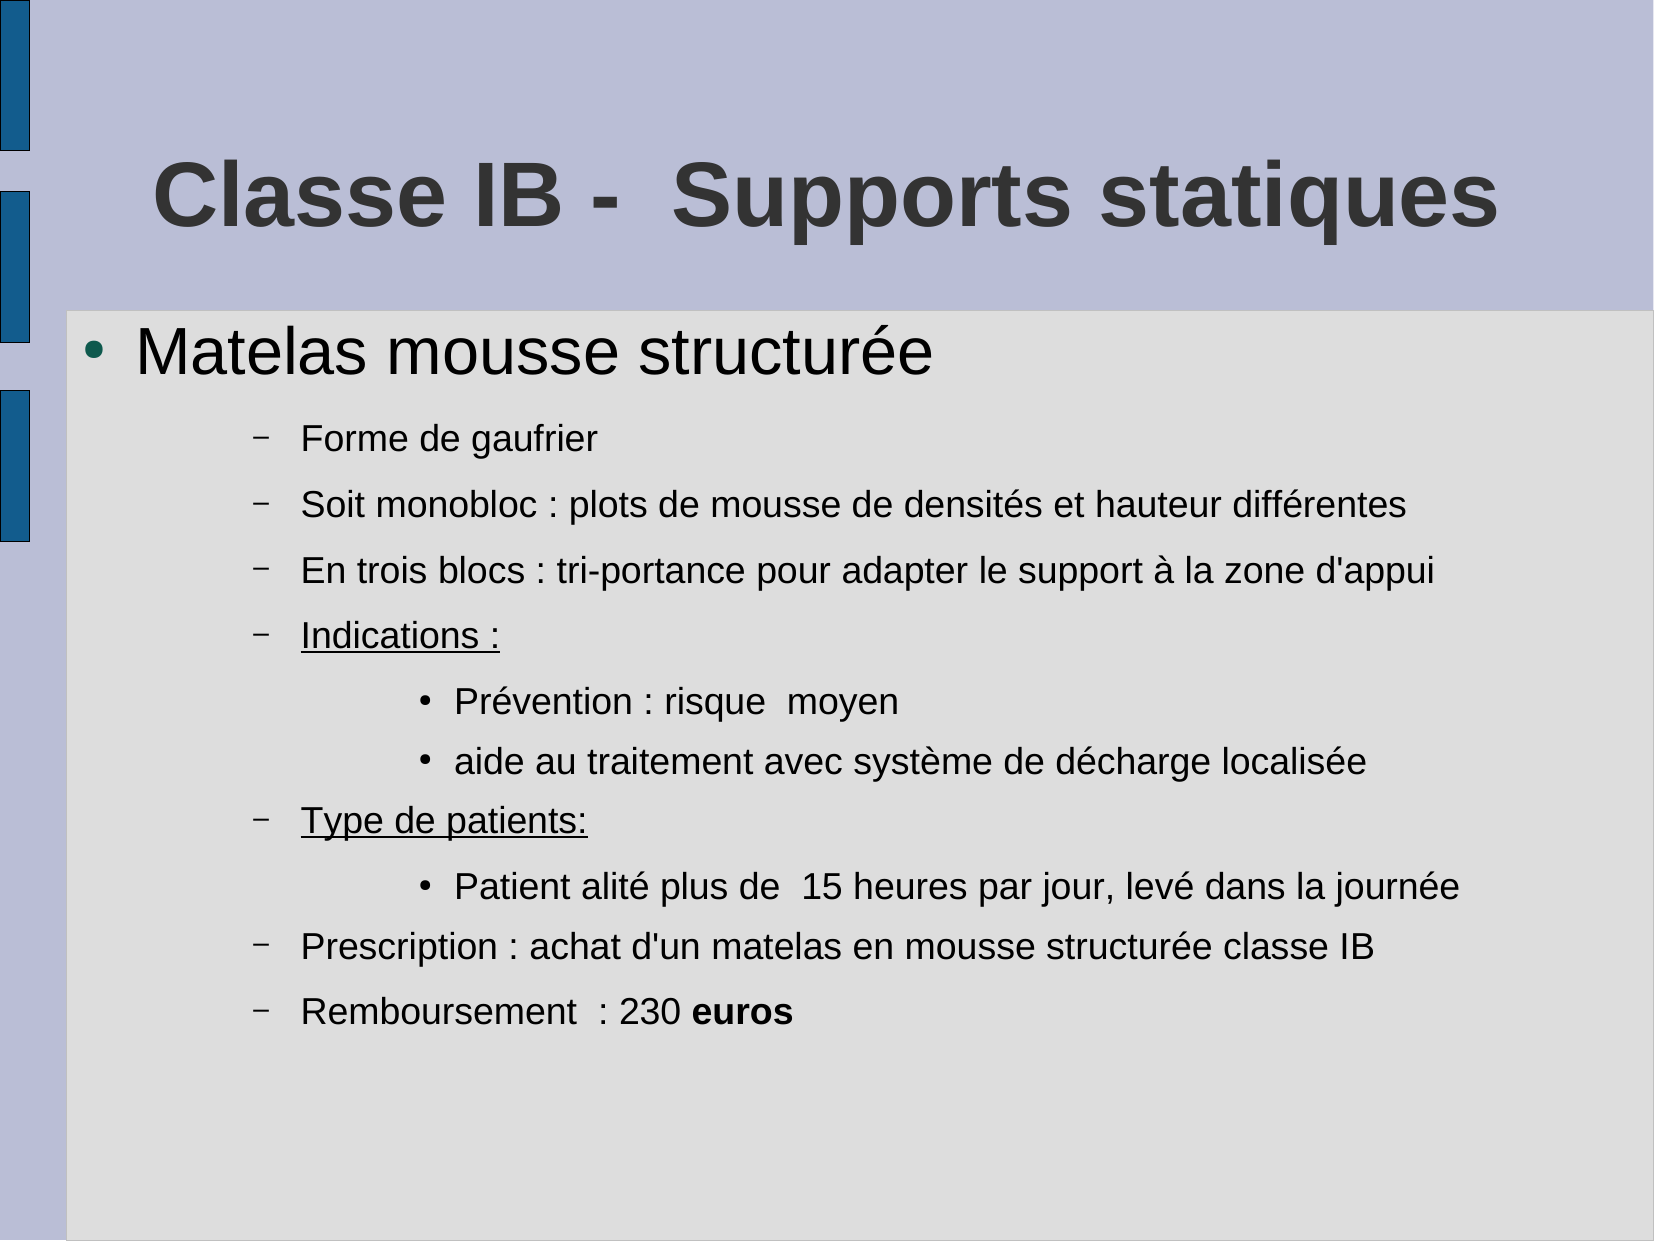

# Classe IB - Supports statiques
Matelas mousse structurée
Forme de gaufrier
Soit monobloc : plots de mousse de densités et hauteur différentes
En trois blocs : tri-portance pour adapter le support à la zone d'appui
Indications :
Prévention : risque moyen
aide au traitement avec système de décharge localisée
Type de patients:
Patient alité plus de 15 heures par jour, levé dans la journée
Prescription : achat d'un matelas en mousse structurée classe IB
Remboursement : 230 euros